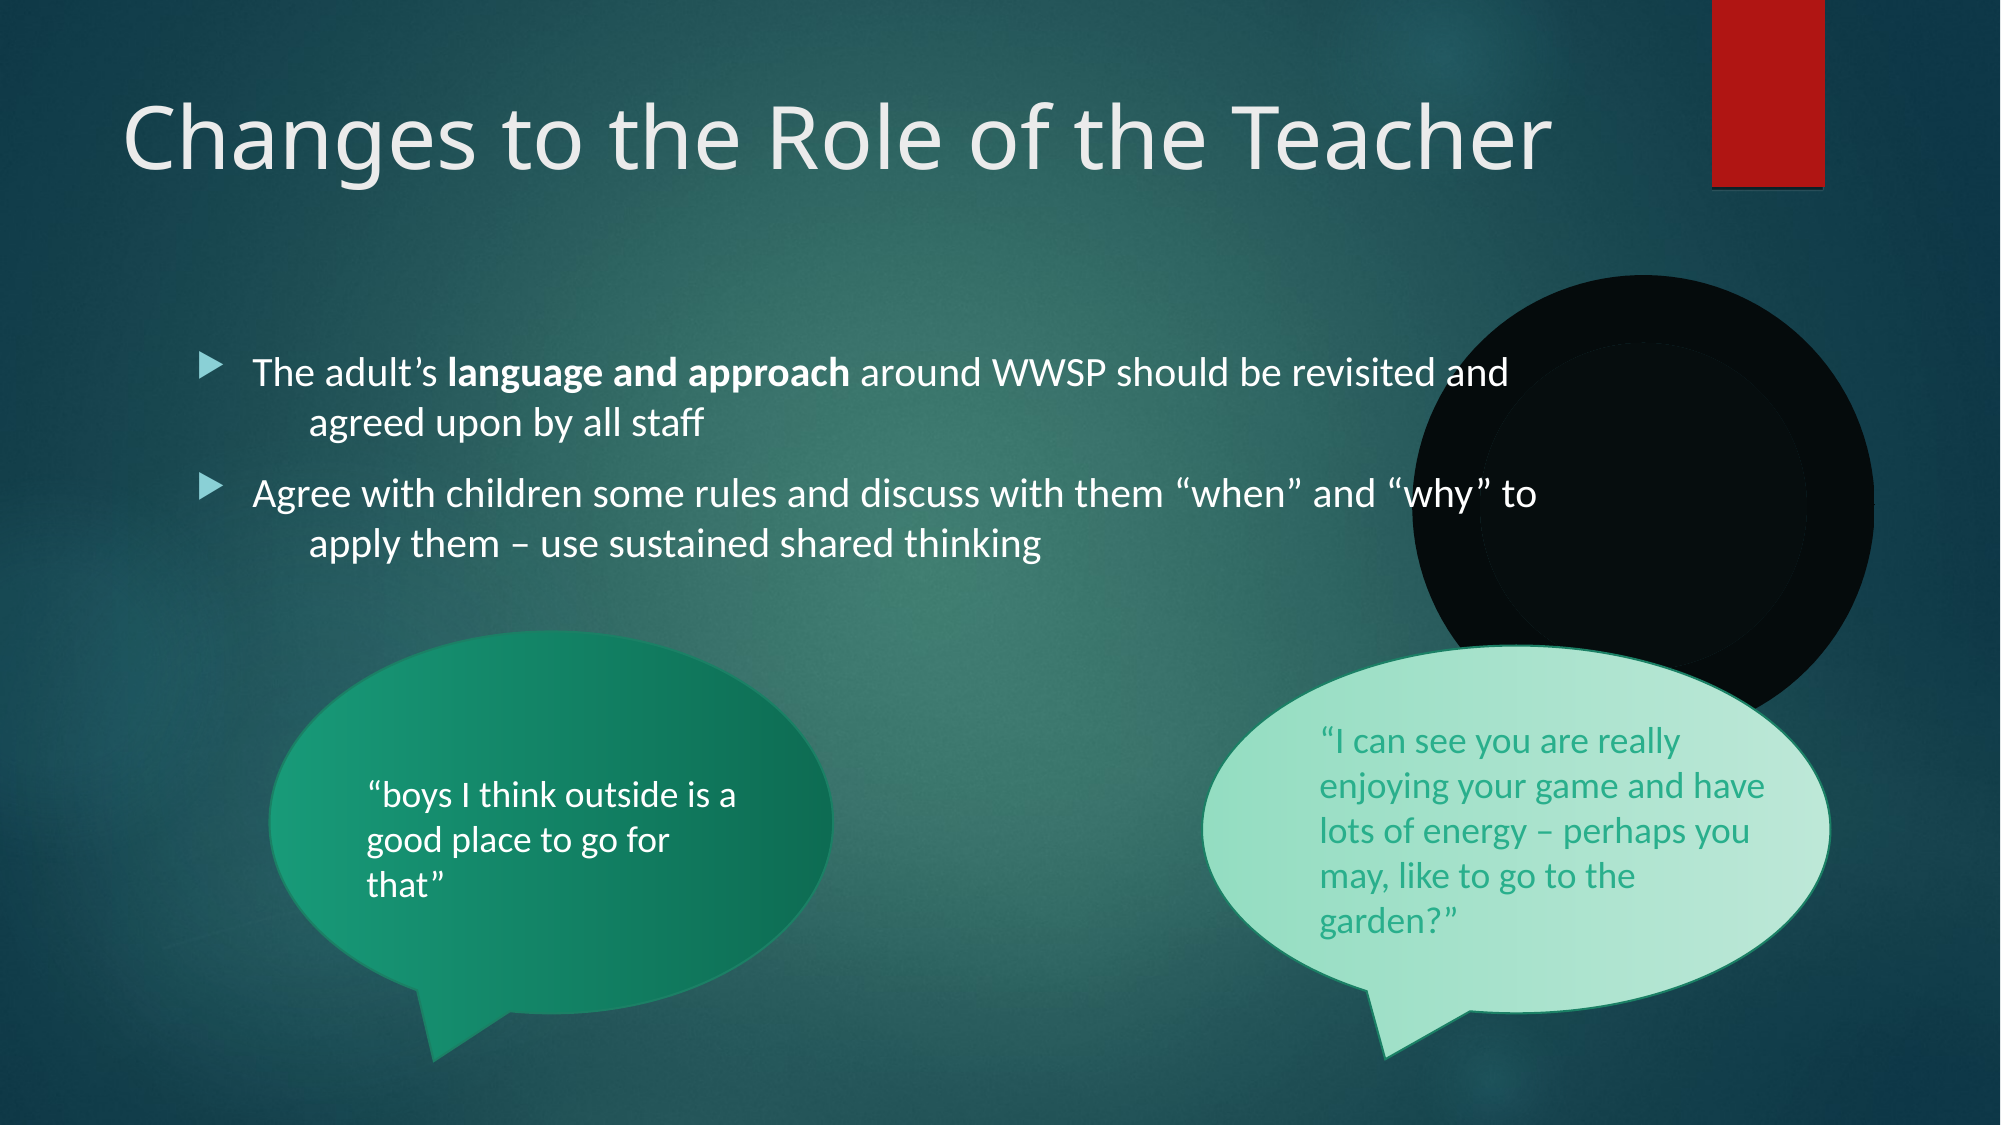

# Changes to the Role of the Teacher
The adult’s language and approach around WWSP should be revisited and agreed upon by all staff
Agree with children some rules and discuss with them “when” and “why” to apply them – use sustained shared thinking
“I can see you are really enjoying your game and have lots of energy – perhaps you may, like to go to the garden?”
“boys I think outside is a good place to go for that”